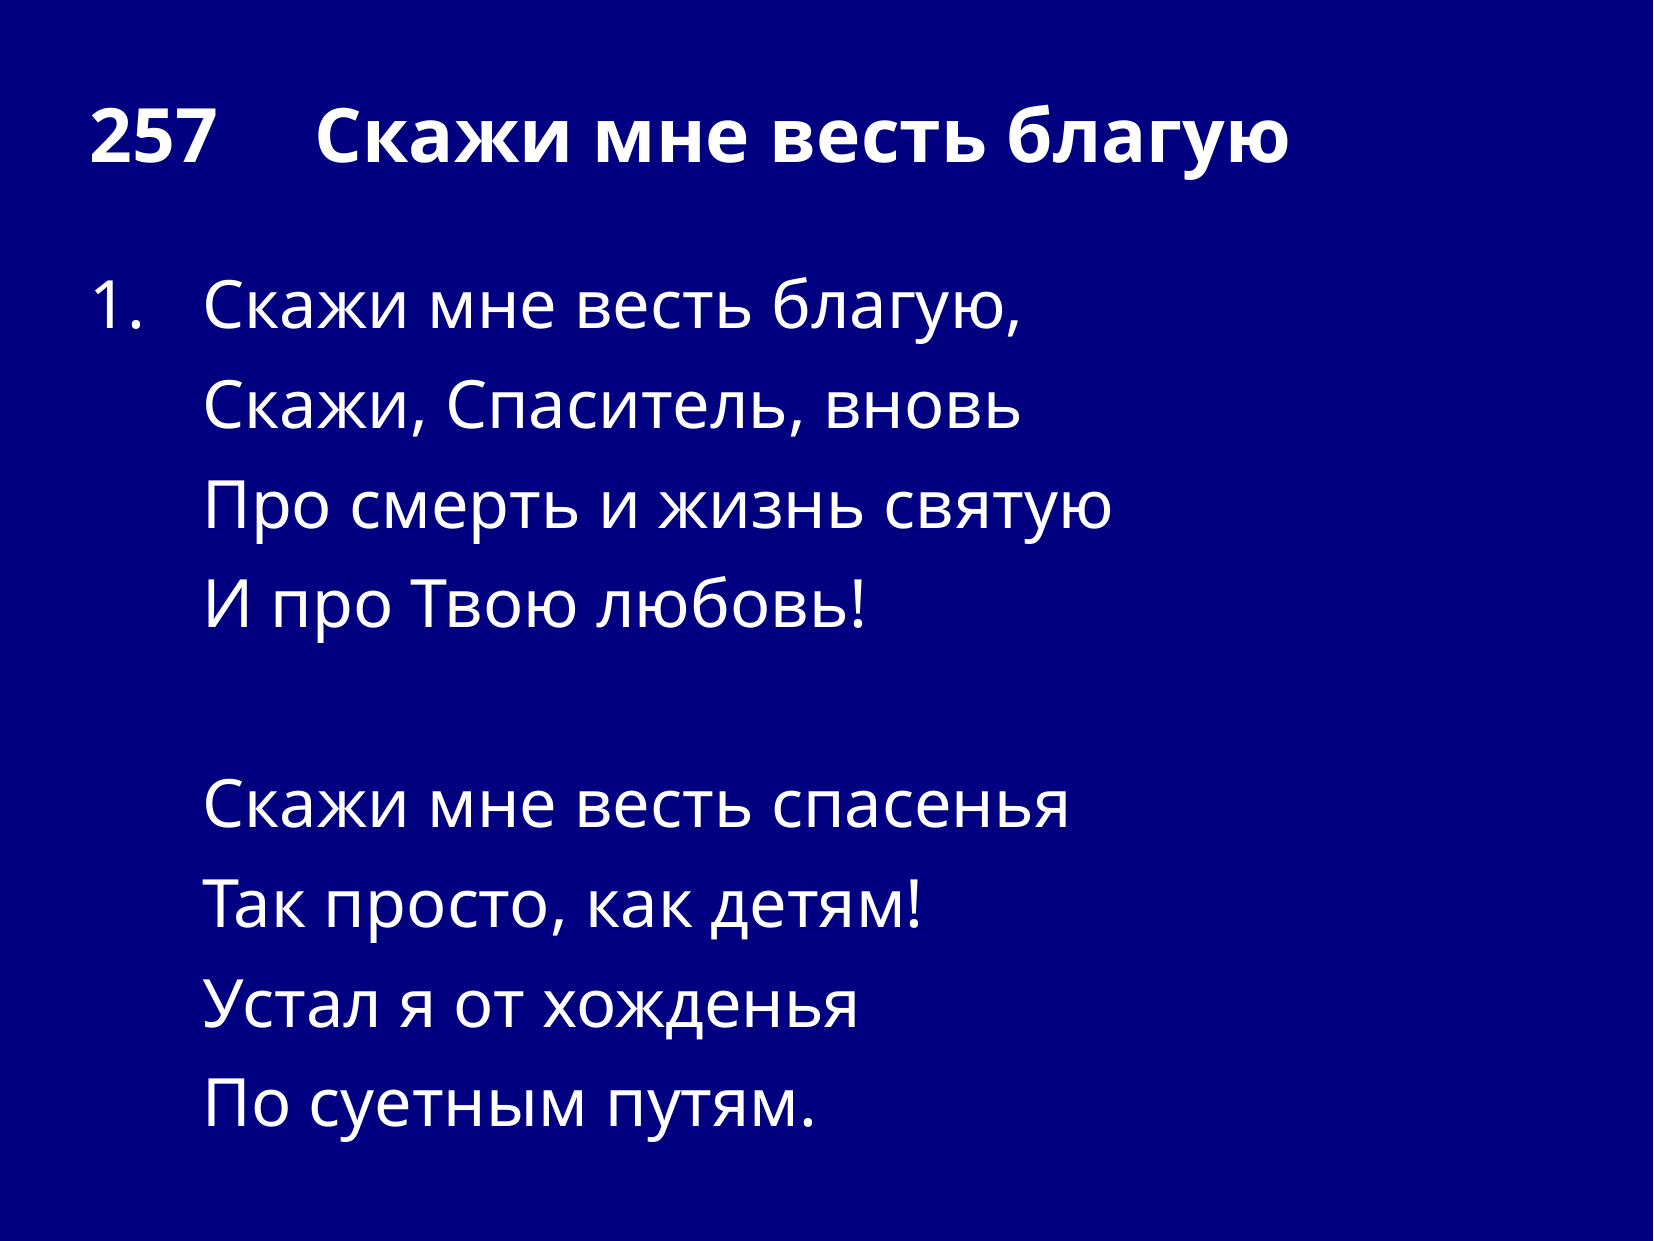

257	Скажи мне весть благую
1.	Скажи мне весть благую,
	Скажи, Спаситель, вновь
	Про смерть и жизнь святую
	И про Твою любовь!
	Скажи мне весть спасенья
	Так просто, как детям!
	Устал я от хожденья
	По суетным путям.